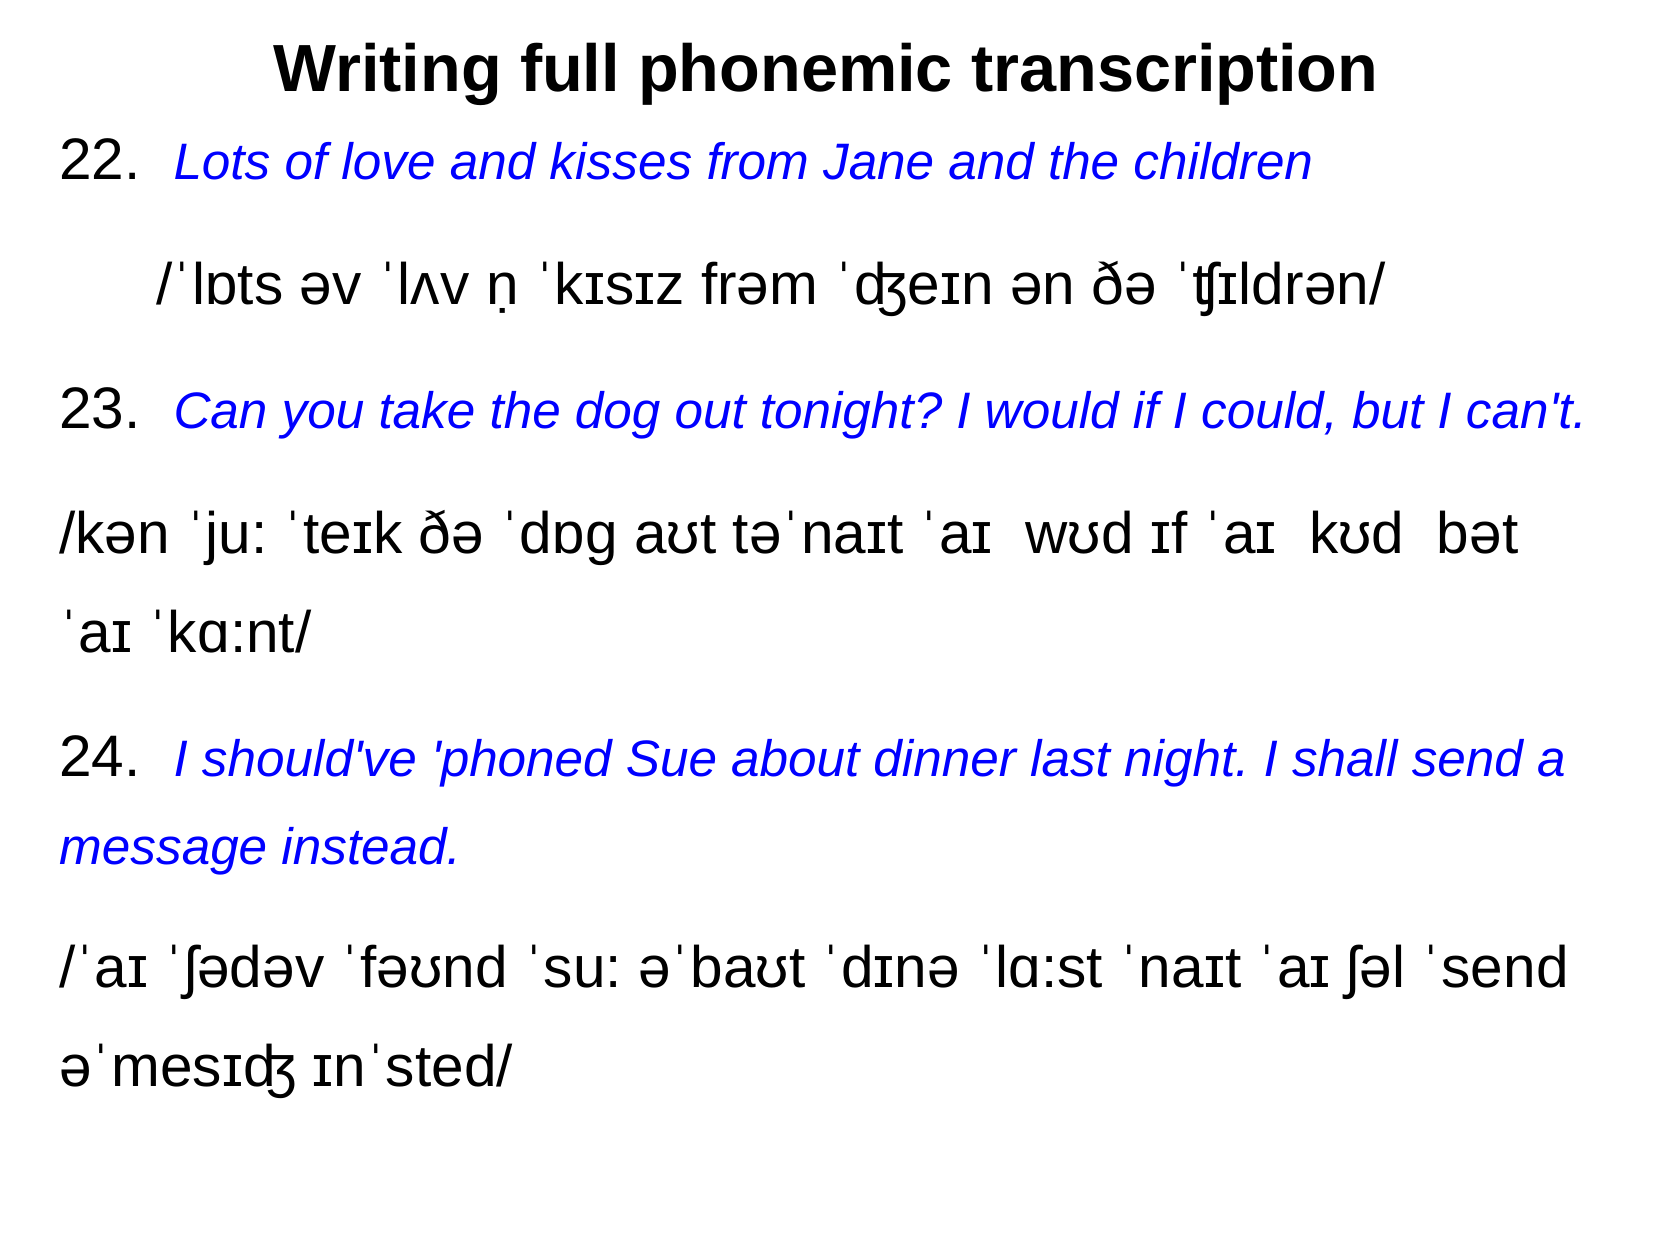

# Writing full phonemic transcription
22. Lots of love and kisses from Jane and the children
 /ˈlɒts əv ˈlʌv ṇ ˈkɪsɪz frəm ˈʤeɪn ən ðə ˈʧɪldrən/
23. Can you take the dog out tonight? I would if I could, but I can't.
/kən ˈju: ˈteɪk ðə ˈdɒg aʊt təˈnaɪt ˈaɪ wʊd ɪf ˈaɪ kʊd bət ˈaɪ ˈkɑ:nt/
24. I should've 'phoned Sue about dinner last night. I shall send a message instead.
/ˈaɪ ˈʃədəv ˈfəʊnd ˈsu: əˈbaʊt ˈdɪnə ˈlɑ:st ˈnaɪt ˈaɪ ʃəl ˈsend əˈmesɪʤ ɪnˈsted/